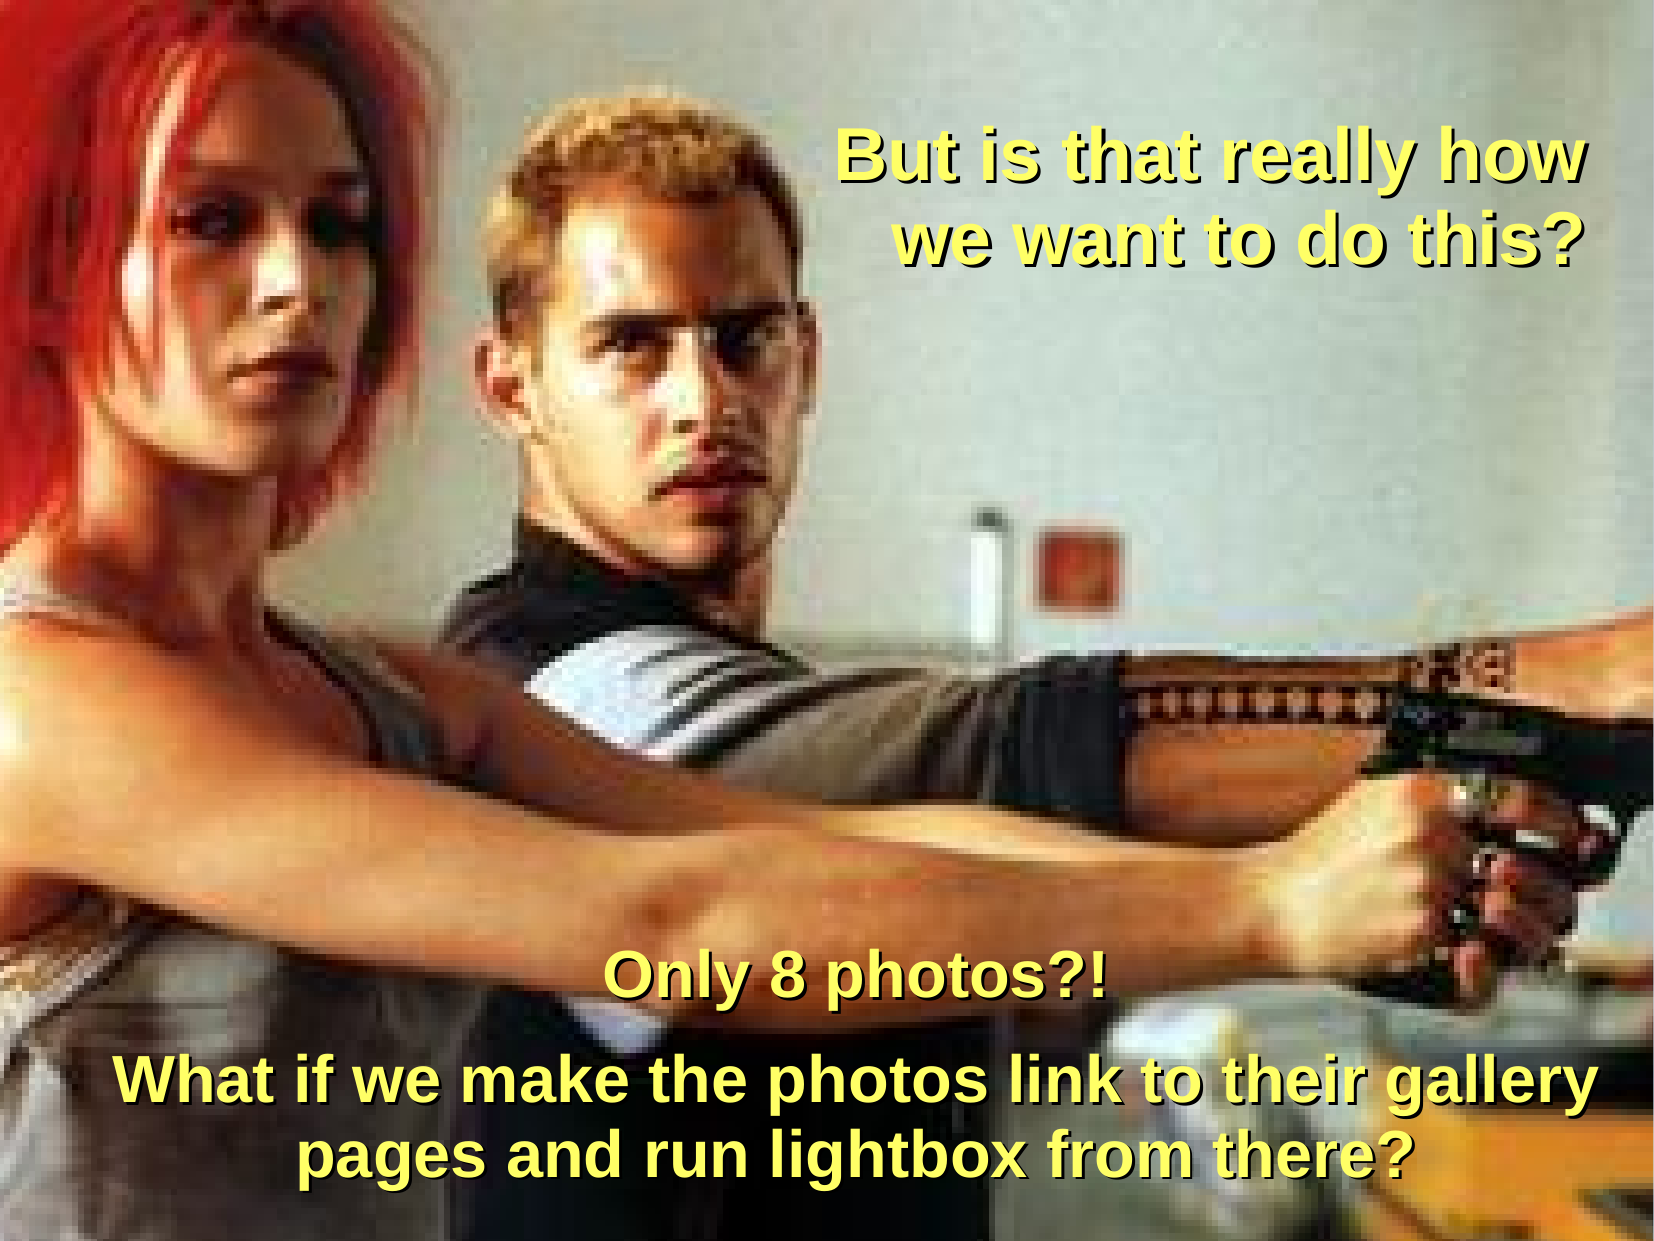

# But is that really how we want to do this?
Only 8 photos?!
What if we make the photos link to their gallery pages and run lightbox from there?